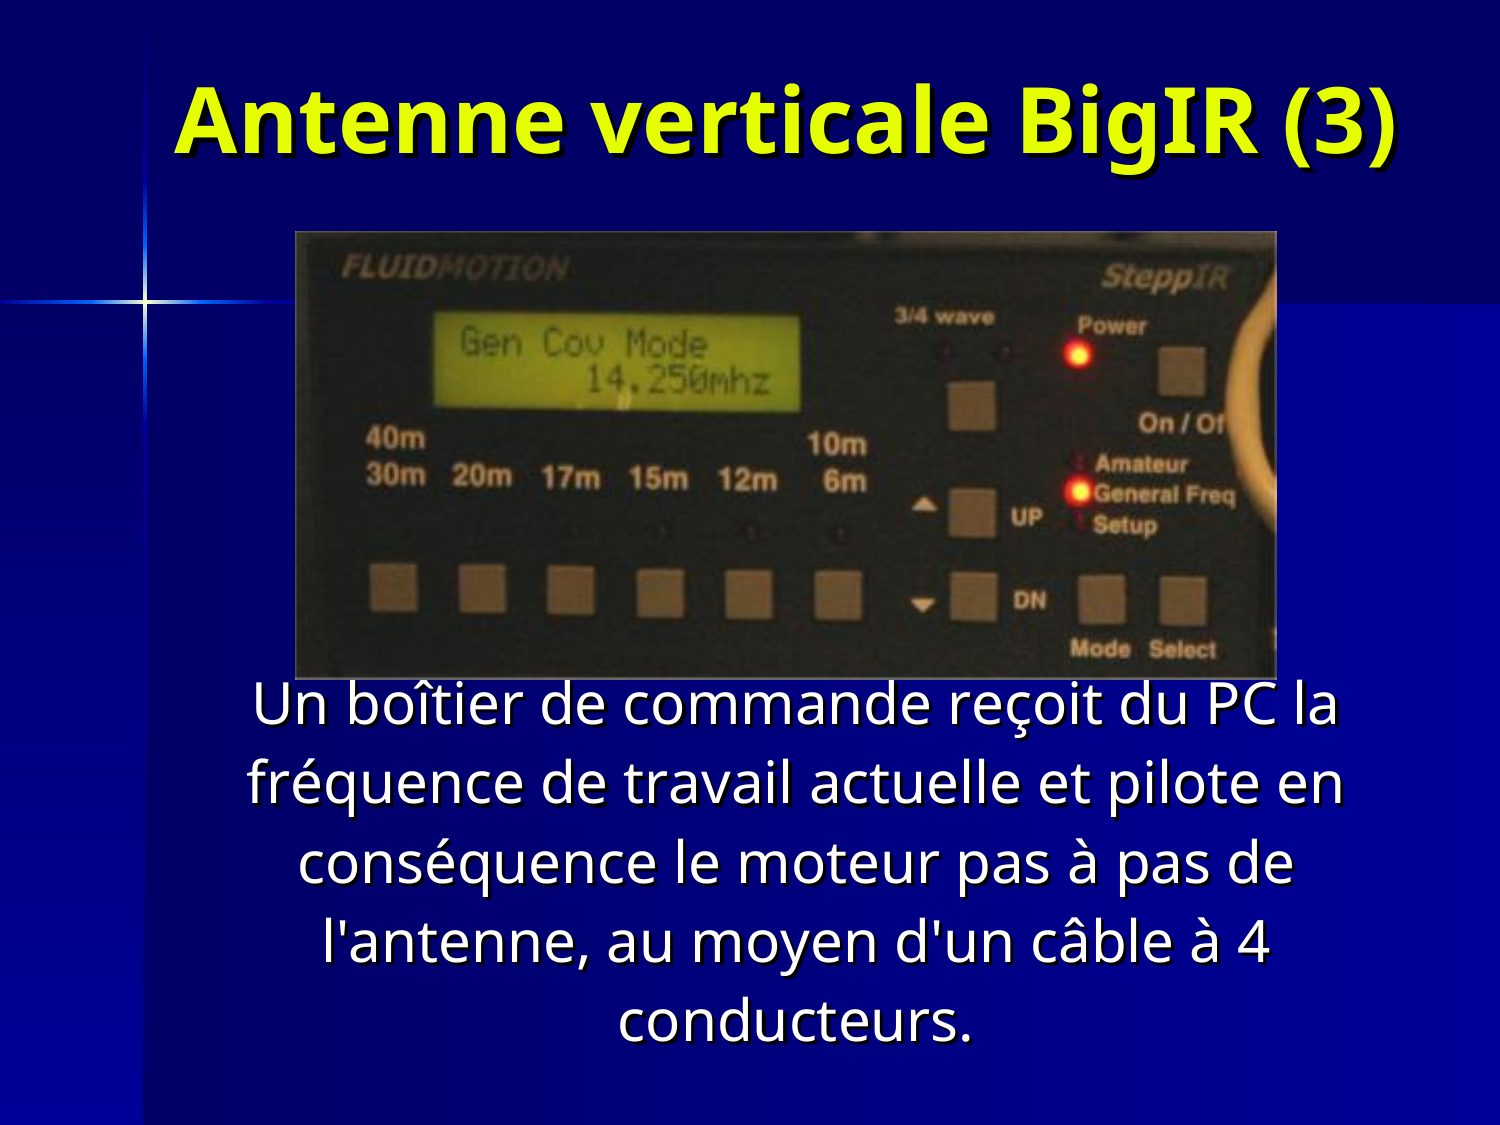

# Antenne verticale BigIR (3)
Un boîtier de commande reçoit du PC la fréquence de travail actuelle et pilote en conséquence le moteur pas à pas de l'antenne, au moyen d'un câble à 4 conducteurs.